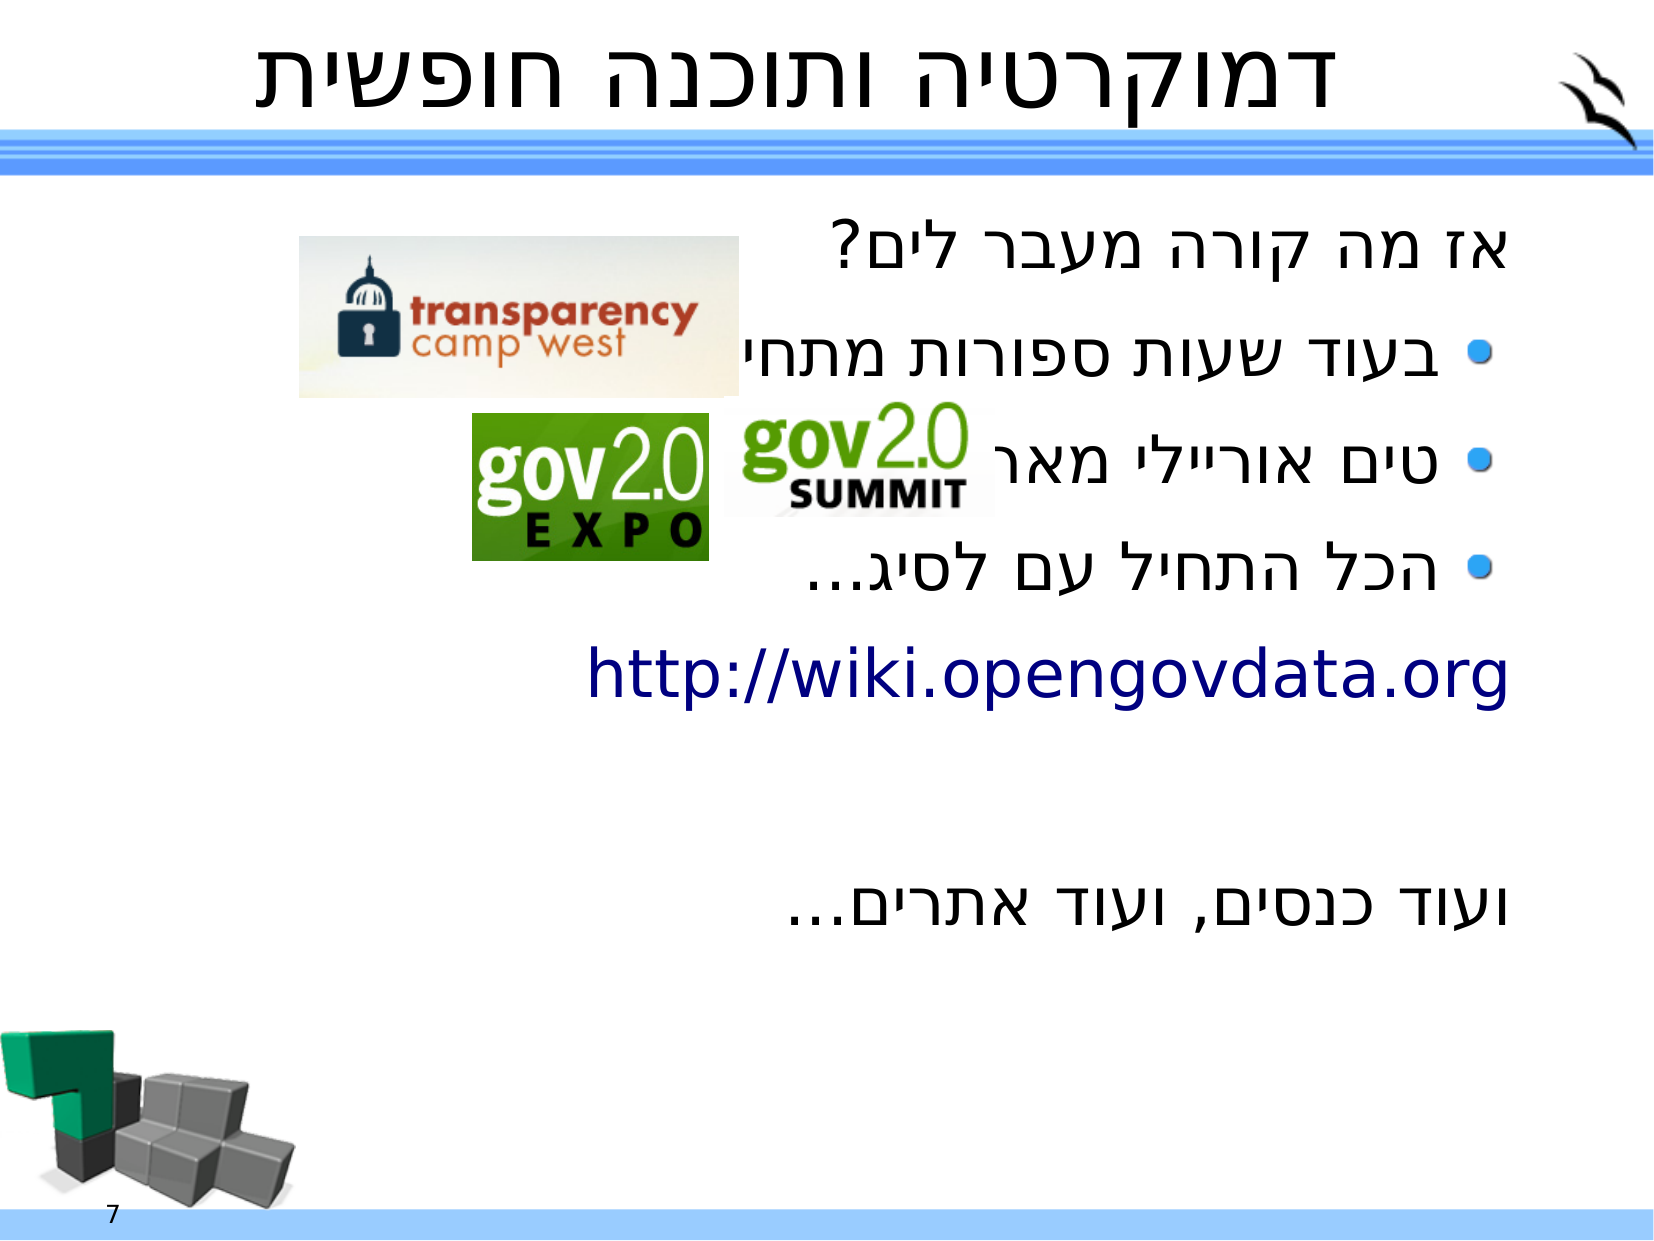

# דמוקרטיה ותוכנה חופשית
אז מה קורה מעבר לים?
בעוד שעות ספורות מתחיל
טים אוריילי מארגן
הכל התחיל עם לסיג...
http://wiki.opengovdata.org
ועוד כנסים, ועוד אתרים...